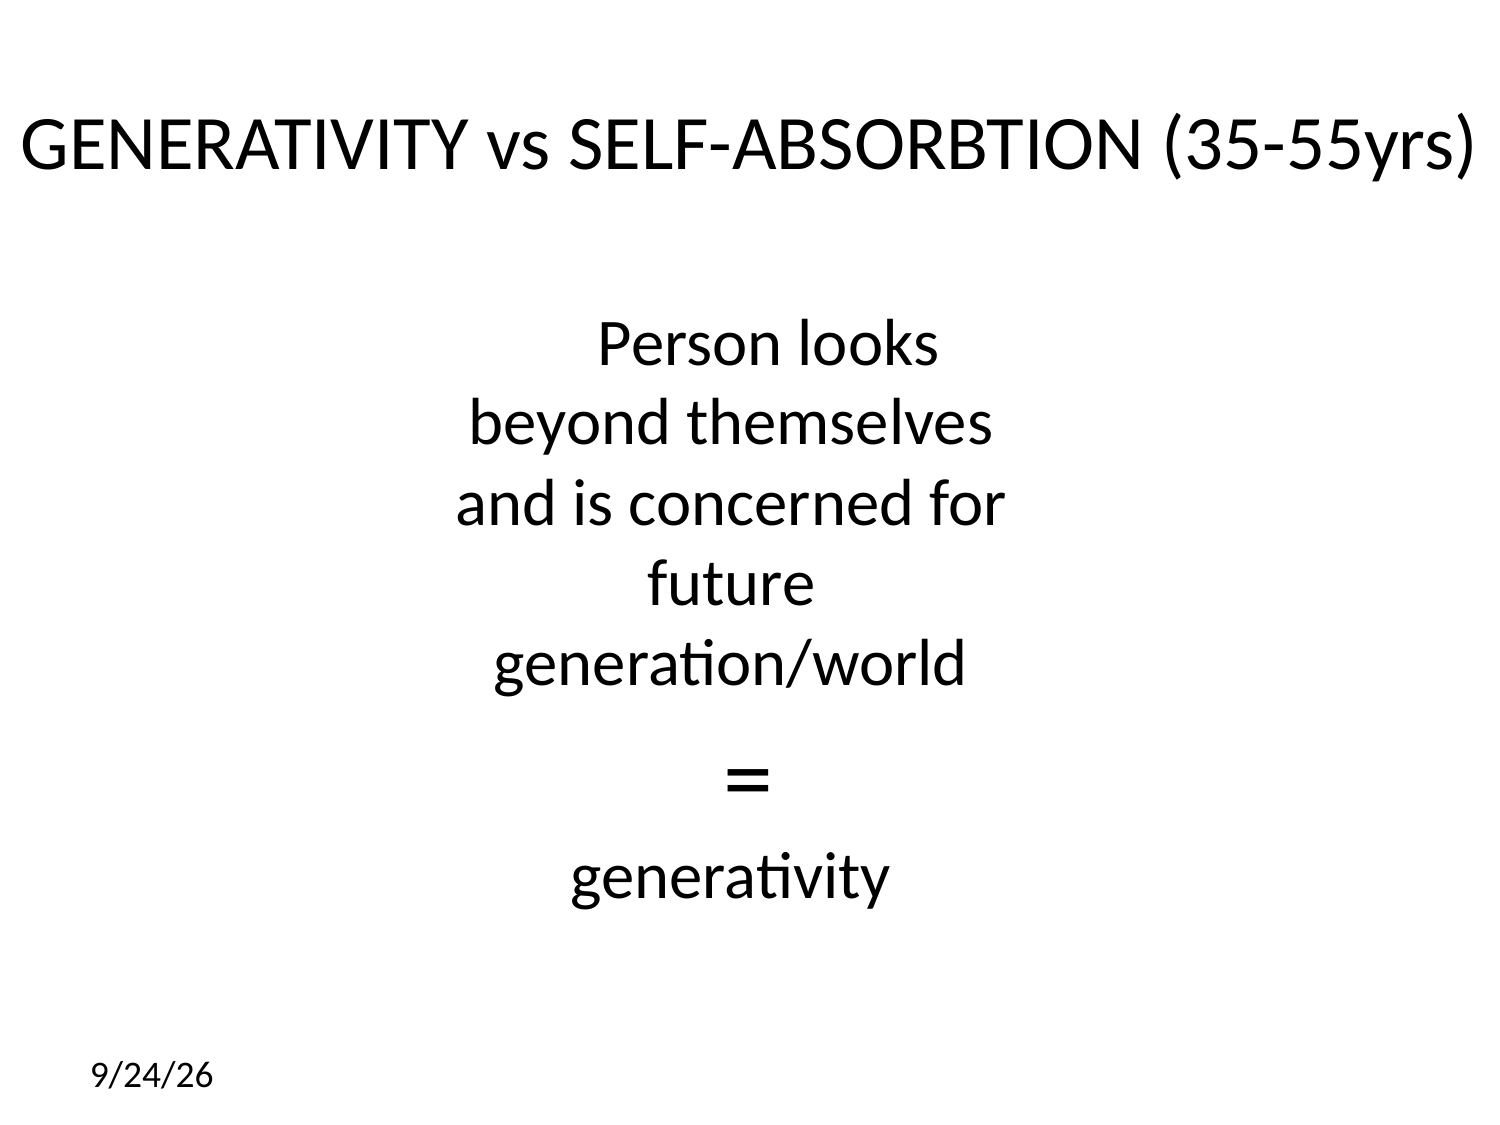

# GENERATIVITY vs SELF-ABSORBTION (35-55yrs)
	Person looks beyond themselves and is concerned for future generation/world
 =	 generativity